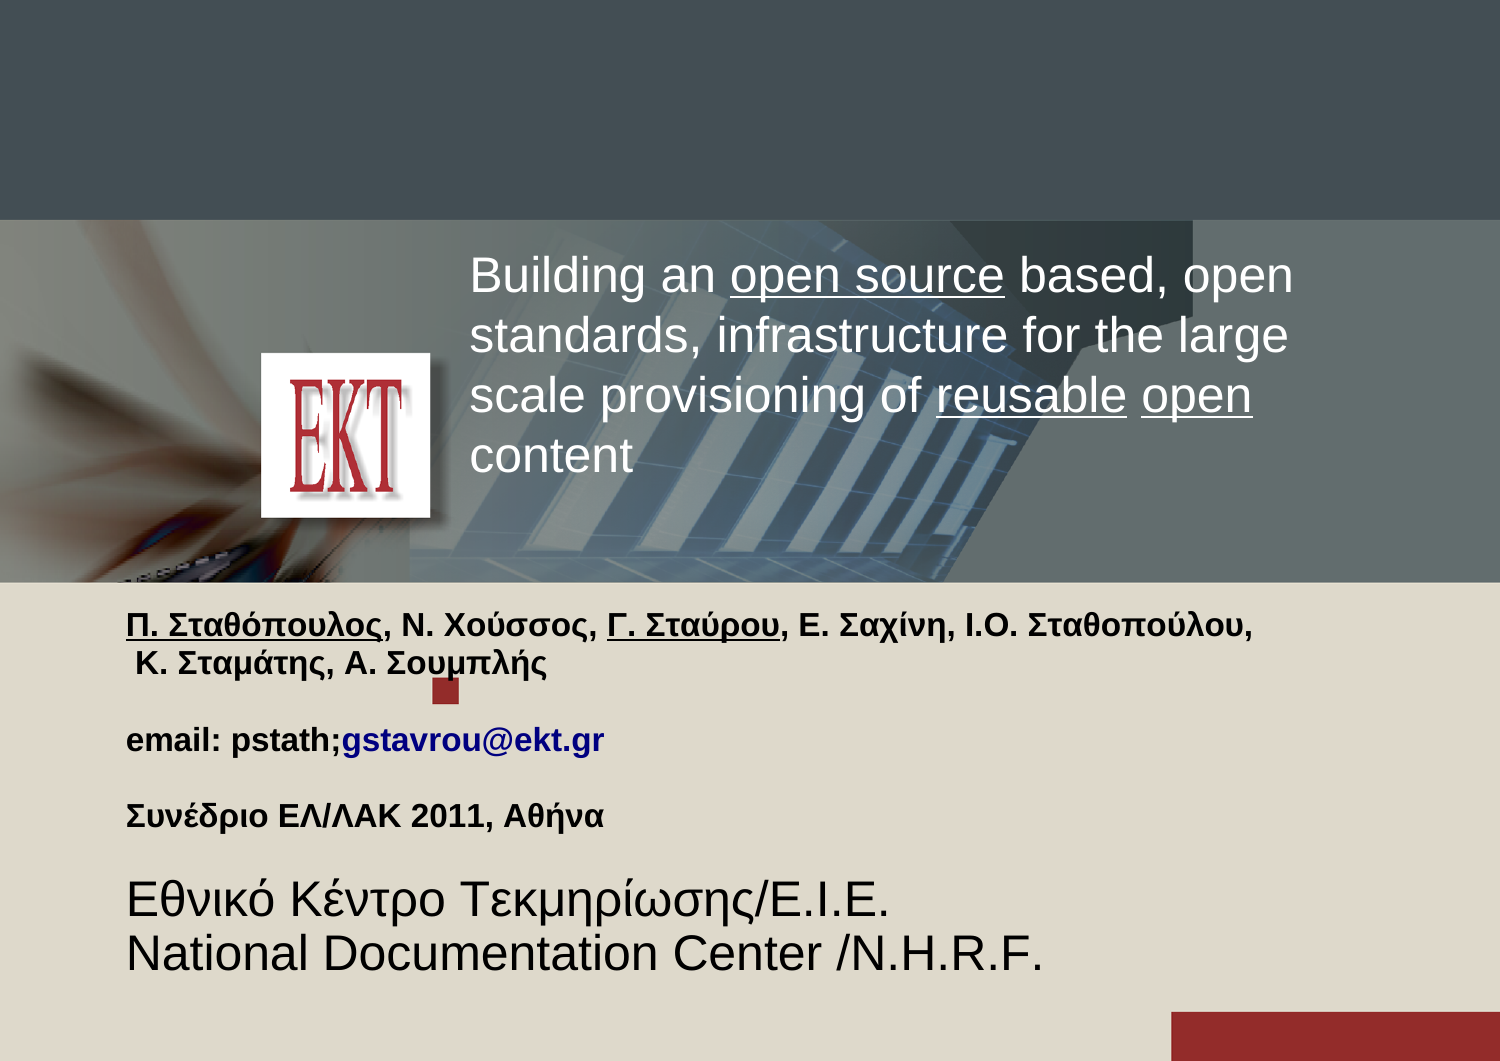

Building an open source based, open standards, infrastructure for the large scale provisioning of reusable open content
Π. Σταθόπουλος, Ν. Χούσσος, Γ. Σταύρου, Ε. Σαχίνη, Ι.Ο. Σταθοπούλου,
 Κ. Σταμάτης, Α. Σουμπλής
email: pstath;gstavrou@ekt.gr
Συνέδριο ΕΛ/ΛΑΚ 2011, Αθήνα
Εθνικό Κέντρο Τεκμηρίωσης/Ε.Ι.Ε.
National Documentation Center /N.H.R.F.